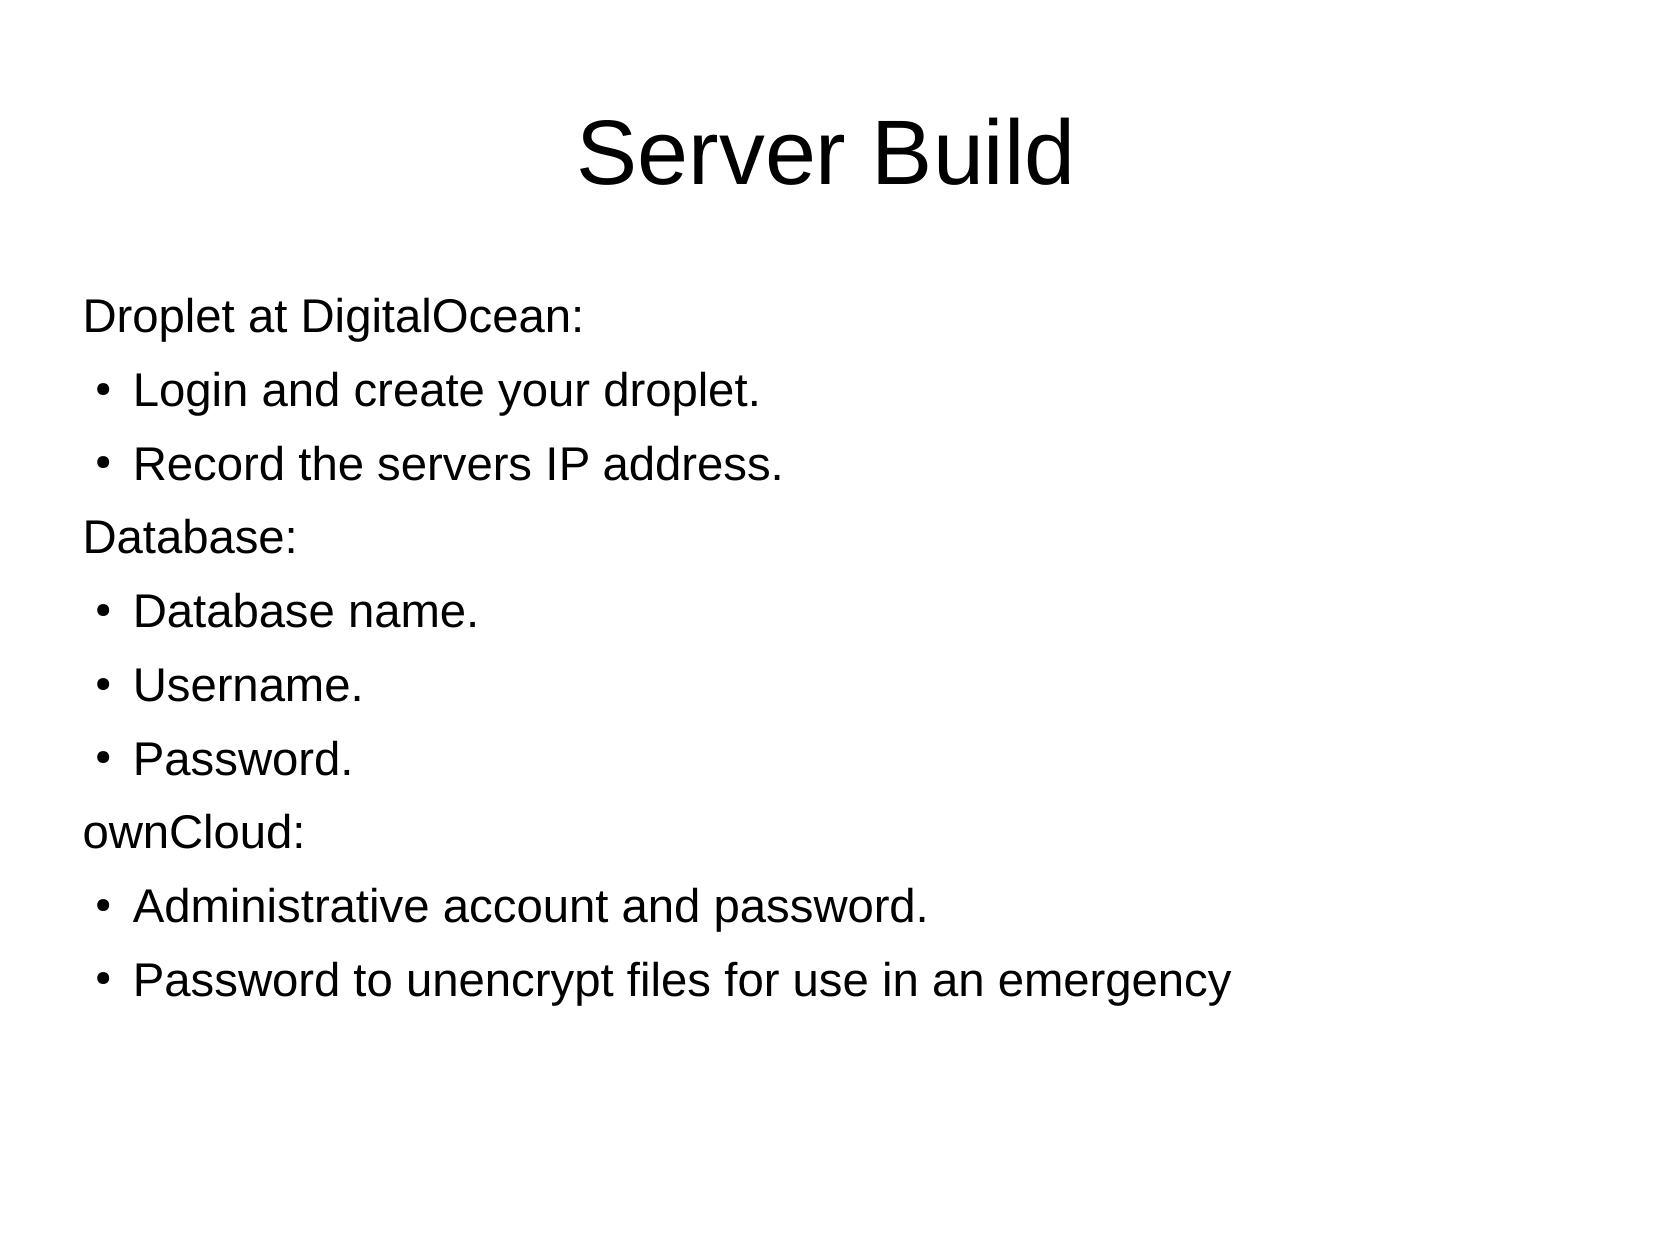

# Server Build
Droplet at DigitalOcean:
Login and create your droplet.
Record the servers IP address.
Database:
Database name.
Username.
Password.
ownCloud:
Administrative account and password.
Password to unencrypt files for use in an emergency